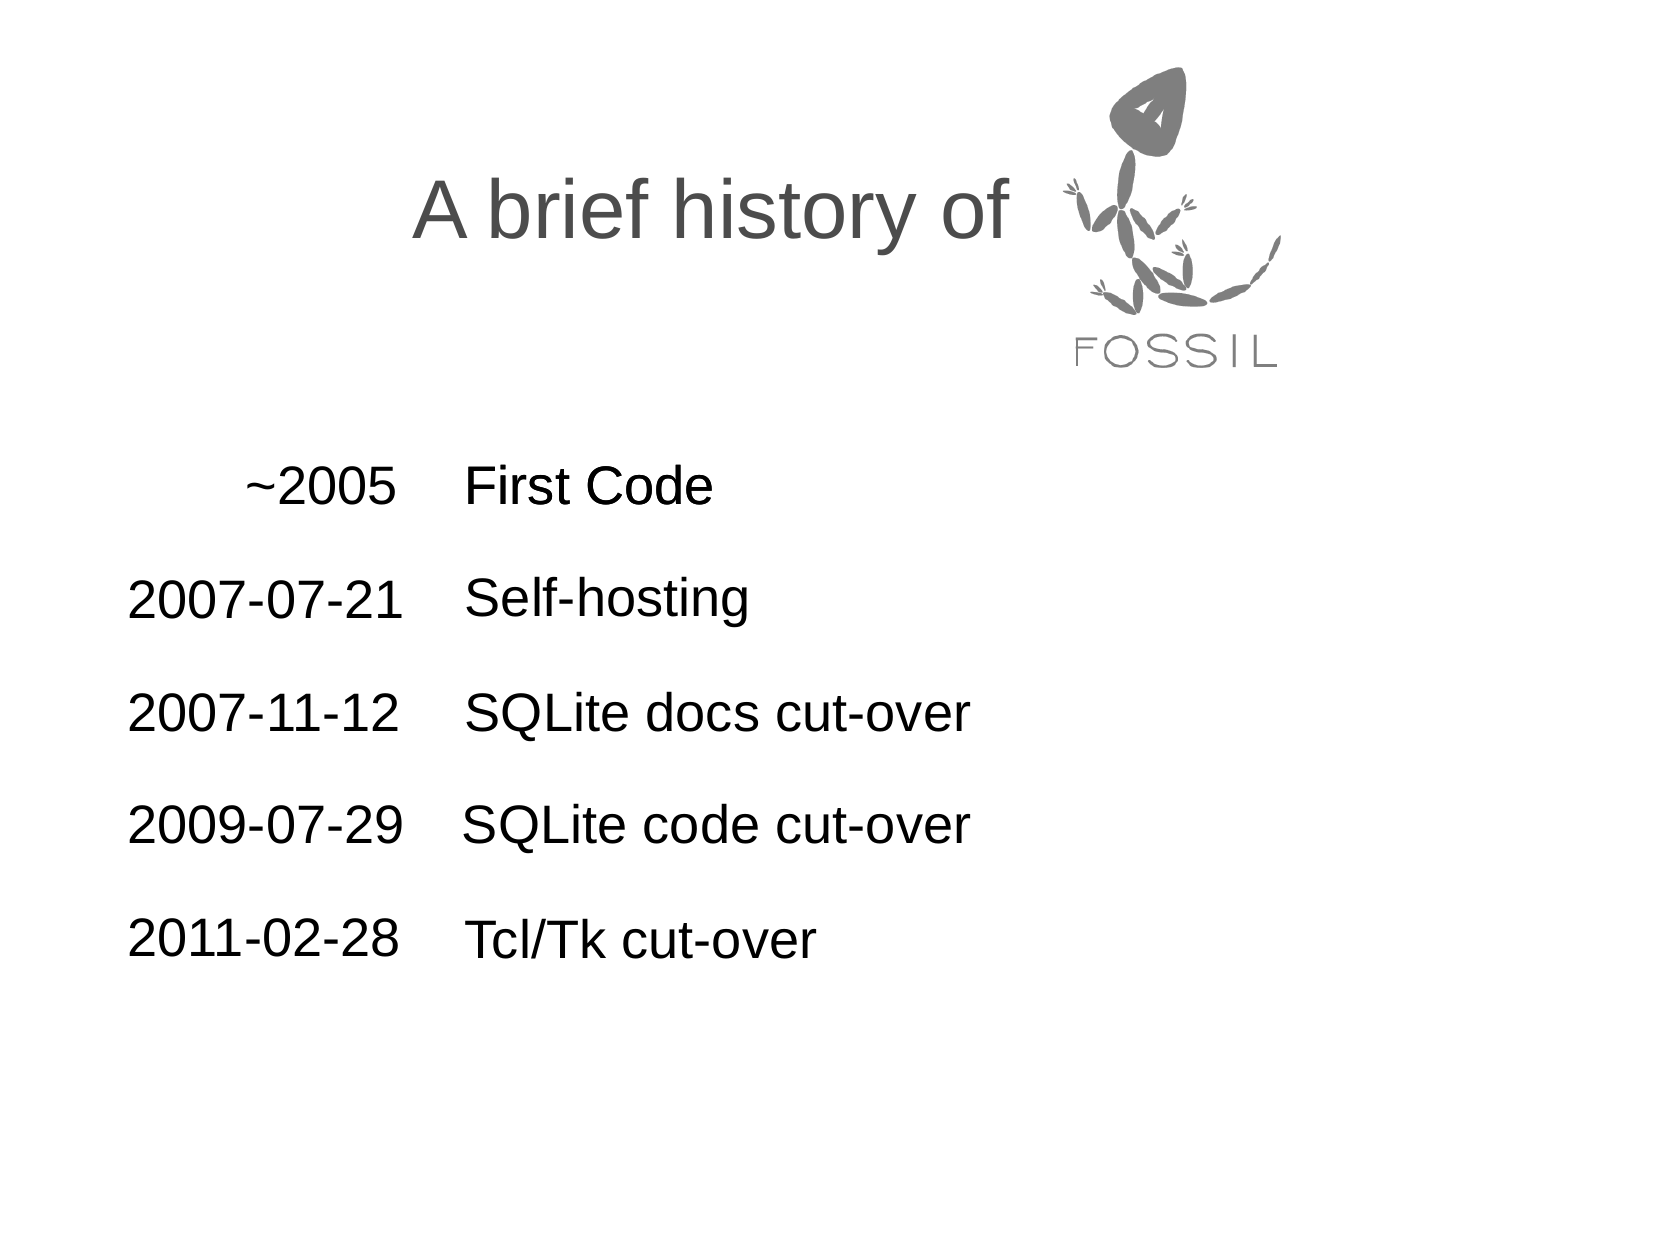

A brief history of
~2005
First Code
First Code
Self-hosting
2007-07-21
2007-11-12
SQLite docs cut-over
2009-07-29
SQLite code cut-over
2011-02-28
Tcl/Tk cut-over